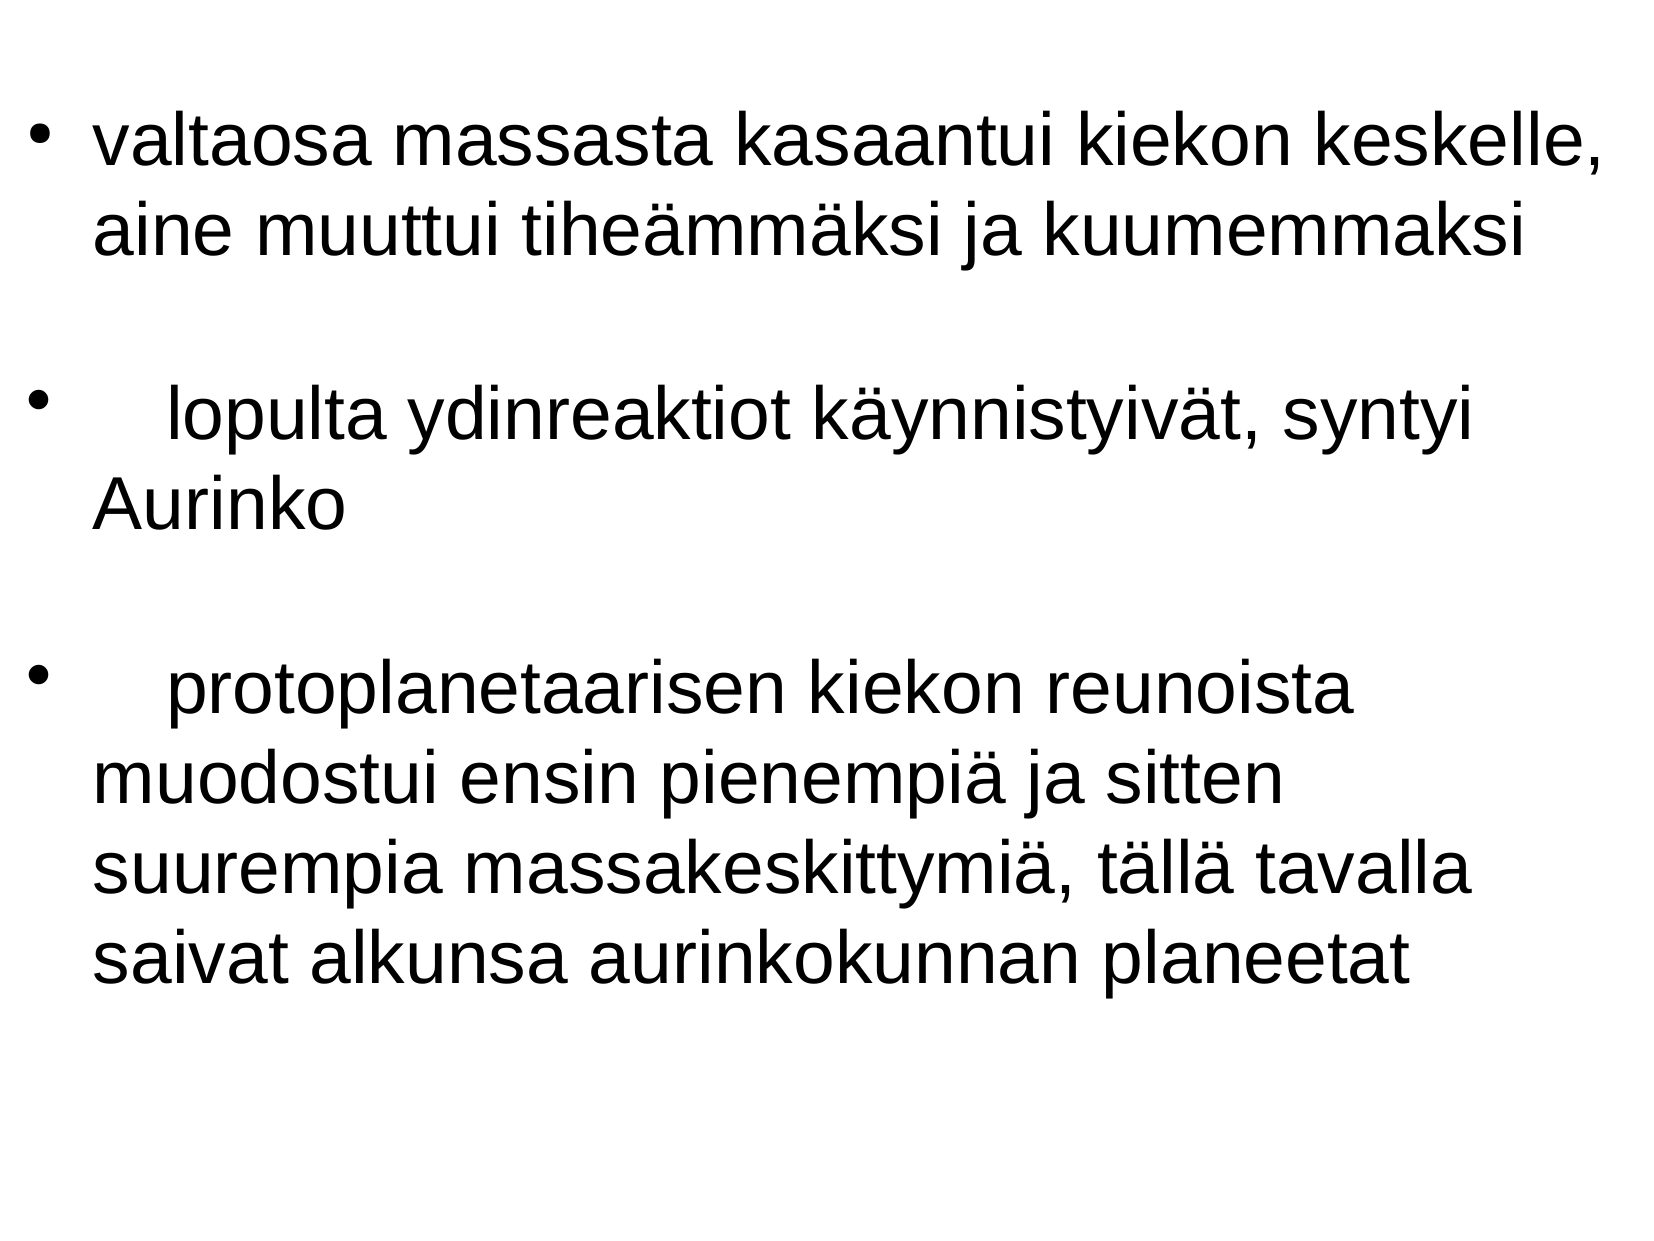

valtaosa massasta kasaantui kiekon keskelle, aine muuttui tiheämmäksi ja kuumemmaksi
 lopulta ydinreaktiot käynnistyivät, syntyi Aurinko
 protoplanetaarisen kiekon reunoista muodostui ensin pienempiä ja sitten suurempia massakeskittymiä, tällä tavalla saivat alkunsa aurinkokunnan planeetat